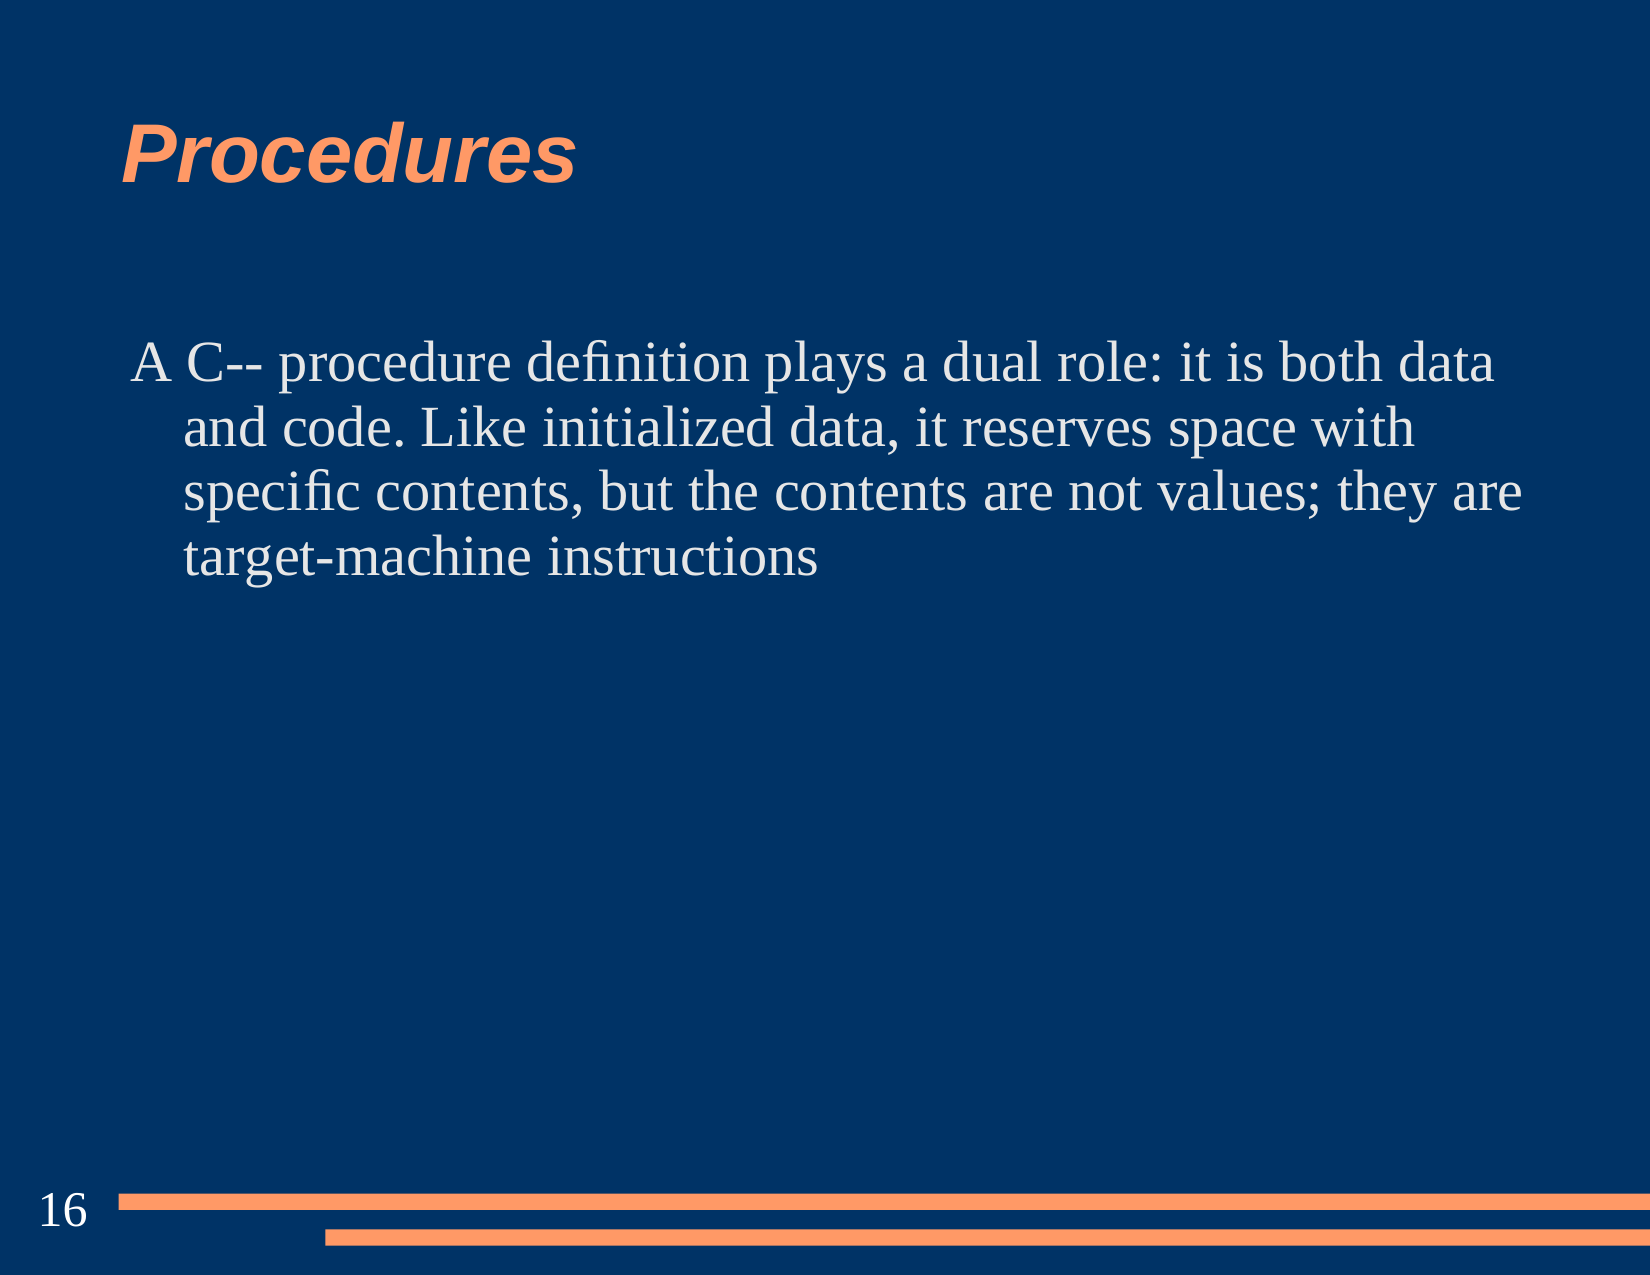

# Procedures
A C-- procedure deﬁnition plays a dual role: it is both data and code. Like initialized data, it reserves space with speciﬁc contents, but the contents are not values; they are target-machine instructions
16